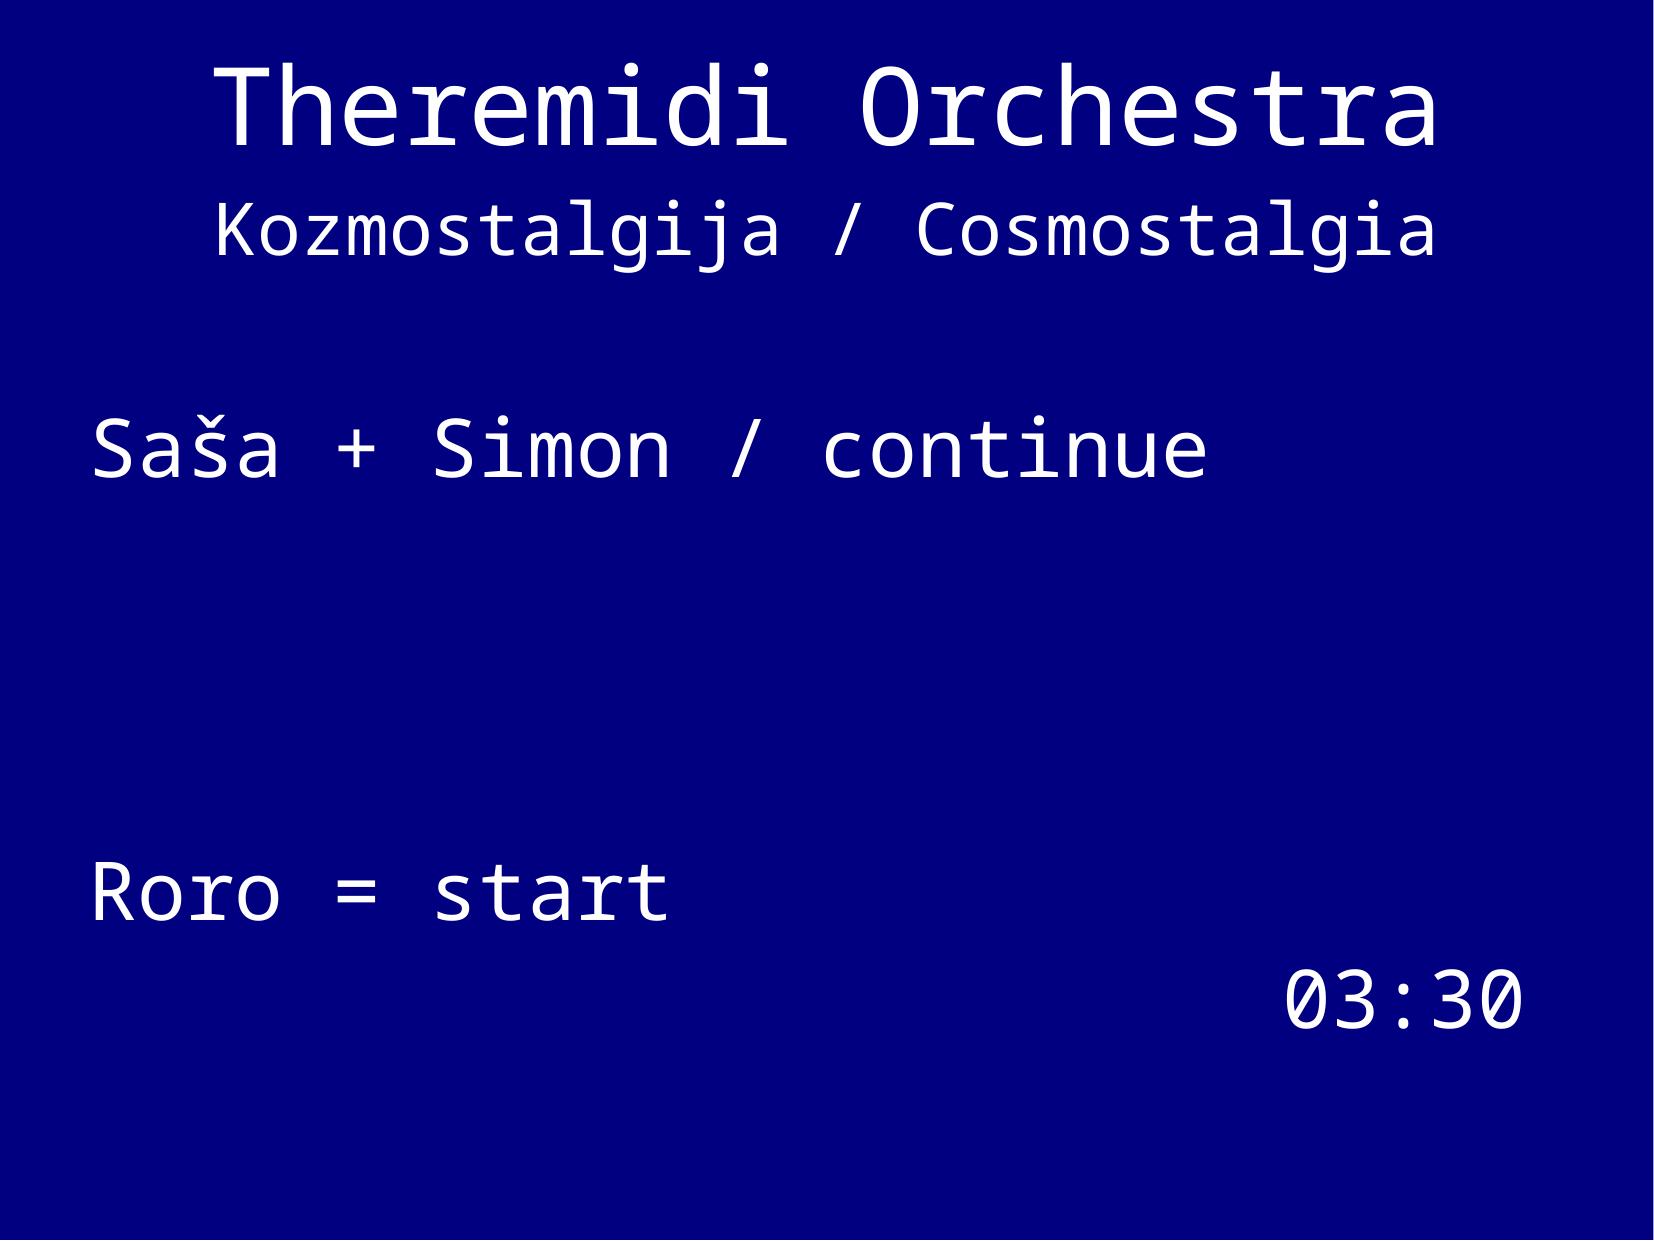

# Theremidi Orchestra Kozmostalgija / Cosmostalgia
Saša + Simon / continue
Roro = start
03:30